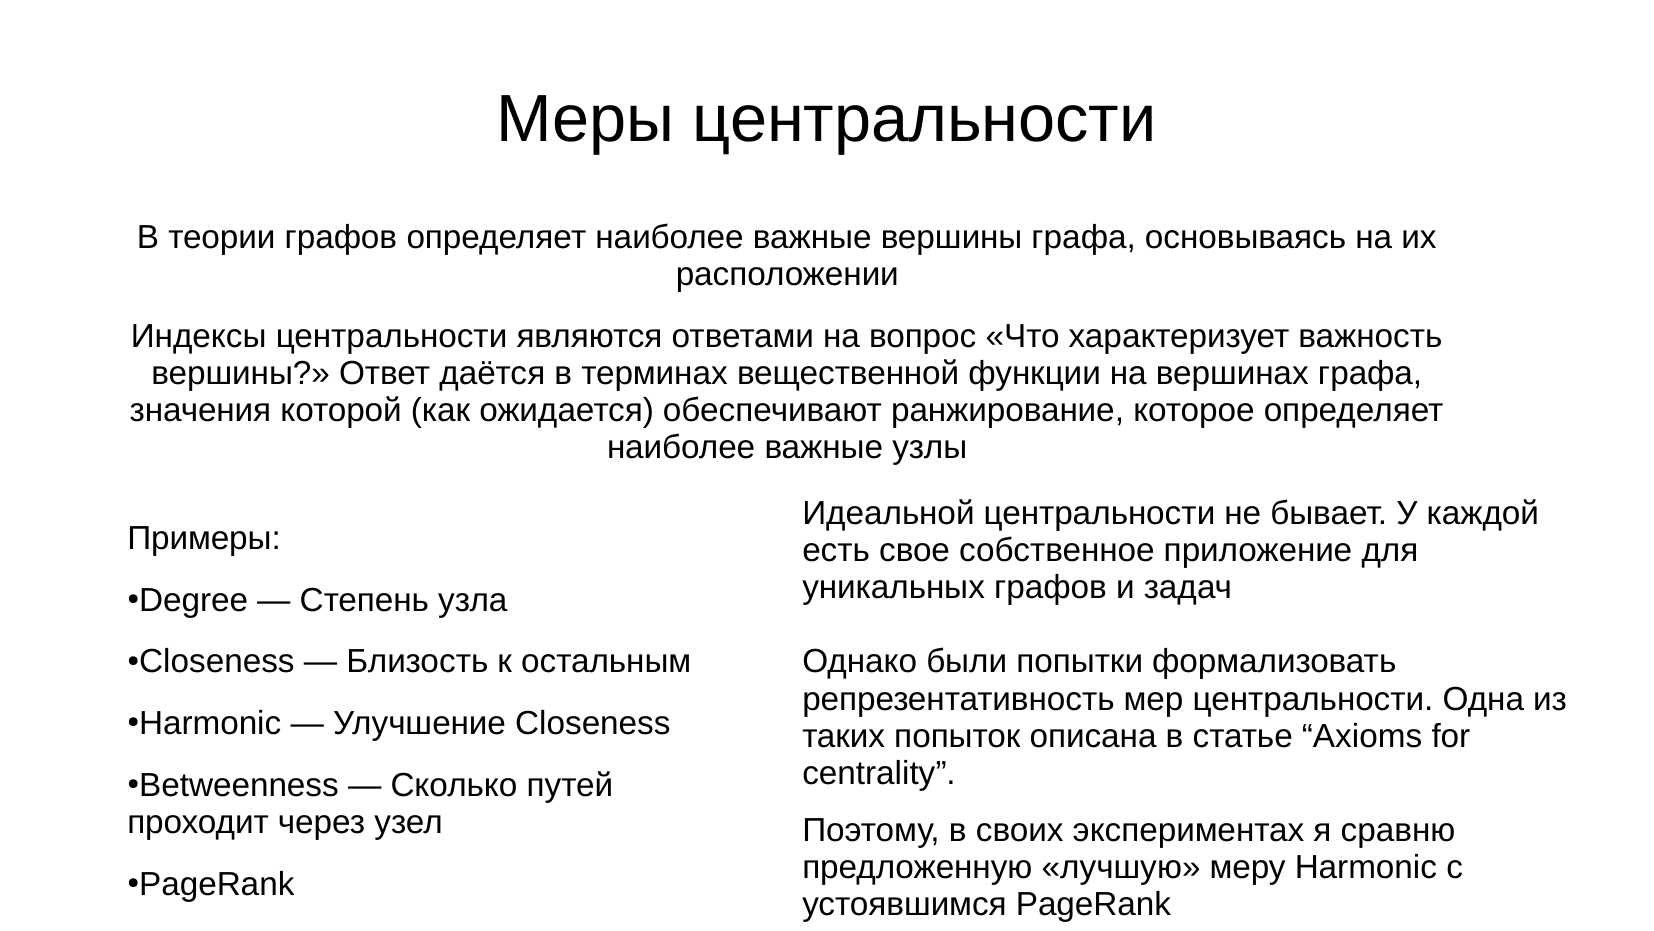

# Меры центральности
В теории графов определяет наиболее важные вершины графа, основываясь на их расположении
Индексы центральности являются ответами на вопрос «Что характеризует важность вершины?» Ответ даётся в терминах вещественной функции на вершинах графа, значения которой (как ожидается) обеспечивают ранжирование, которое определяет наиболее важные узлы
Примеры:
Degree — Степень узла
Closeness — Близость к остальным
Harmonic — Улучшение Closeness
Betweenness — Сколько путей проходит через узел
PageRank
Идеальной центральности не бывает. У каждой есть свое собственное приложение для уникальных графов и задач
Однако были попытки формализовать репрезентативность мер центральности. Одна из таких попыток описана в статье “Axioms for centrality”.
Поэтому, в своих экспериментах я сравню предложенную «лучшую» меру Harmonic с устоявшимся PageRank